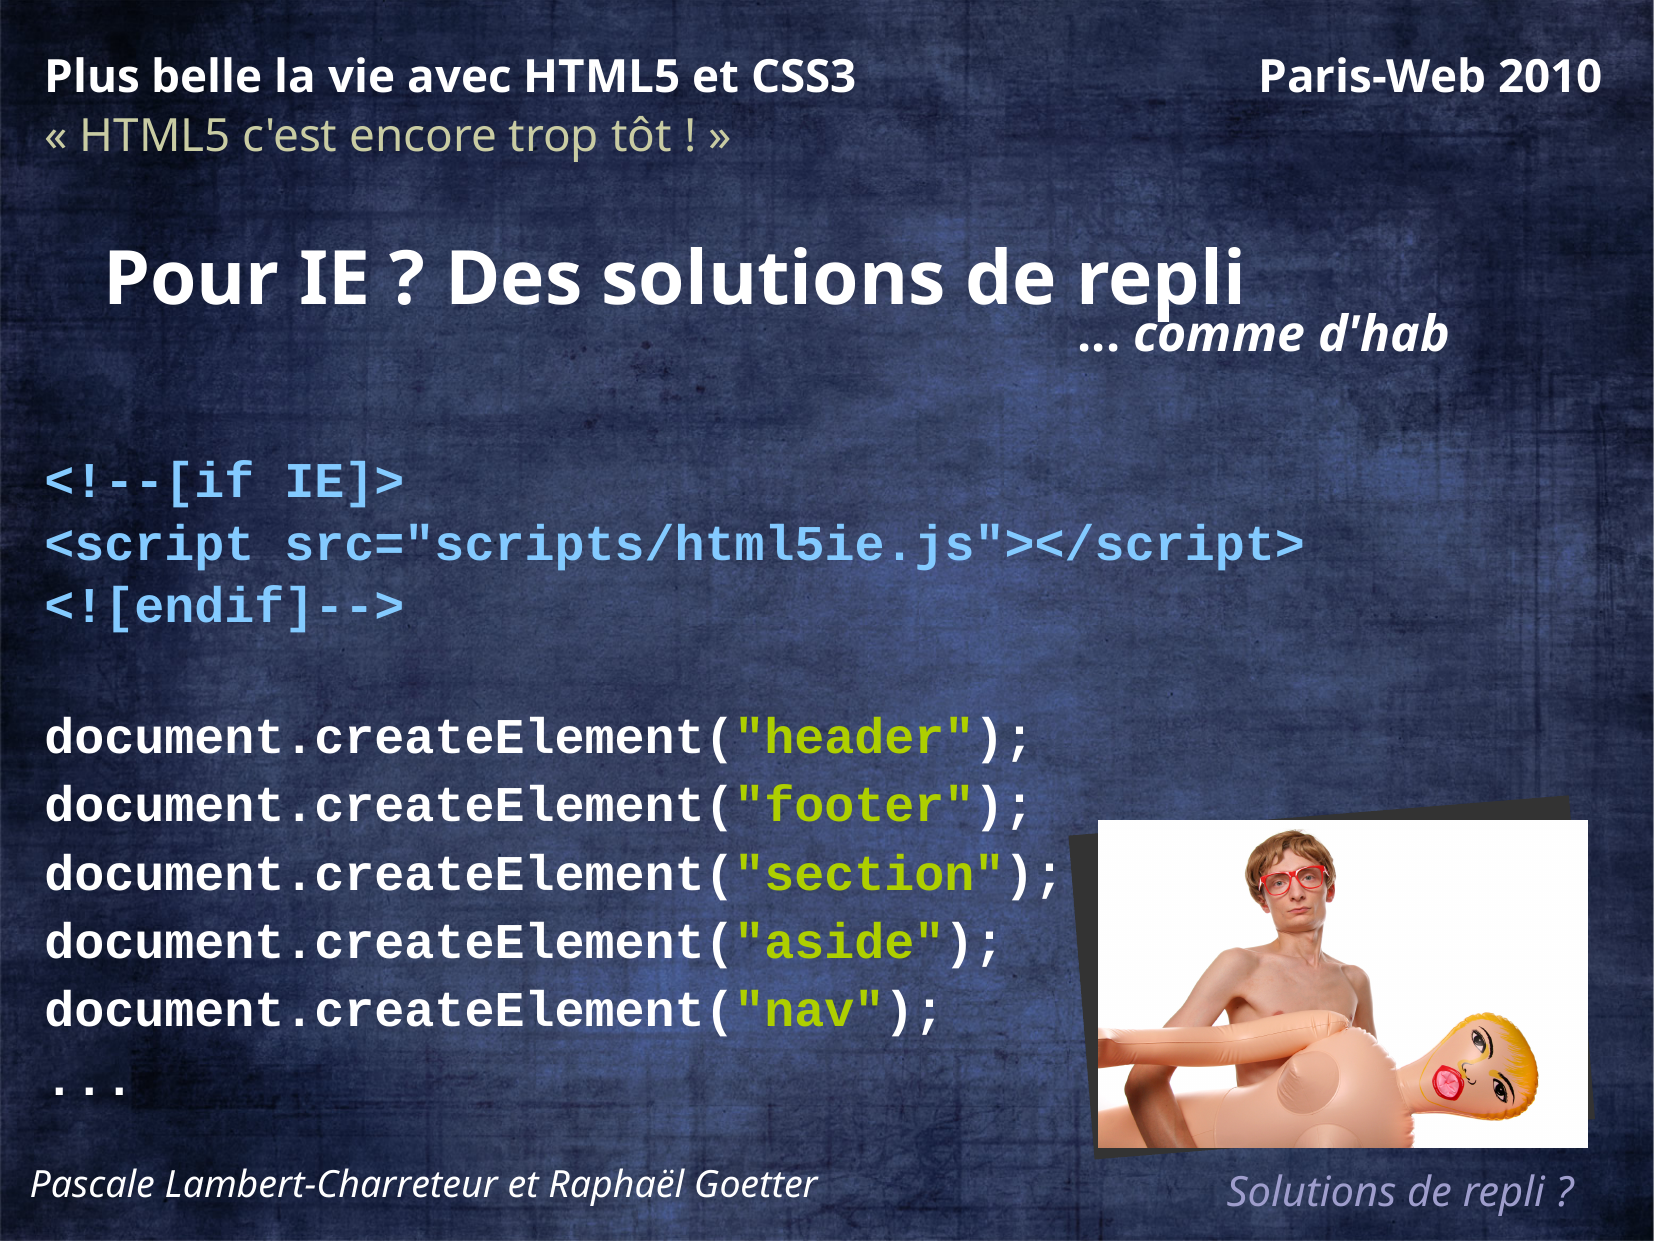

Plus belle la vie avec HTML5 et CSS3
« HTML5 c'est encore trop tôt ! »
Pour IE ? Des solutions de repli
... comme d'hab
<!--[if IE]>
<script src="scripts/html5ie.js"></script>
<![endif]-->
document.createElement("header");
document.createElement("footer");
document.createElement("section");
document.createElement("aside");
document.createElement("nav");
...
Solutions de repli ?
Pascale Lambert-Charreteur et Raphaël Goetter